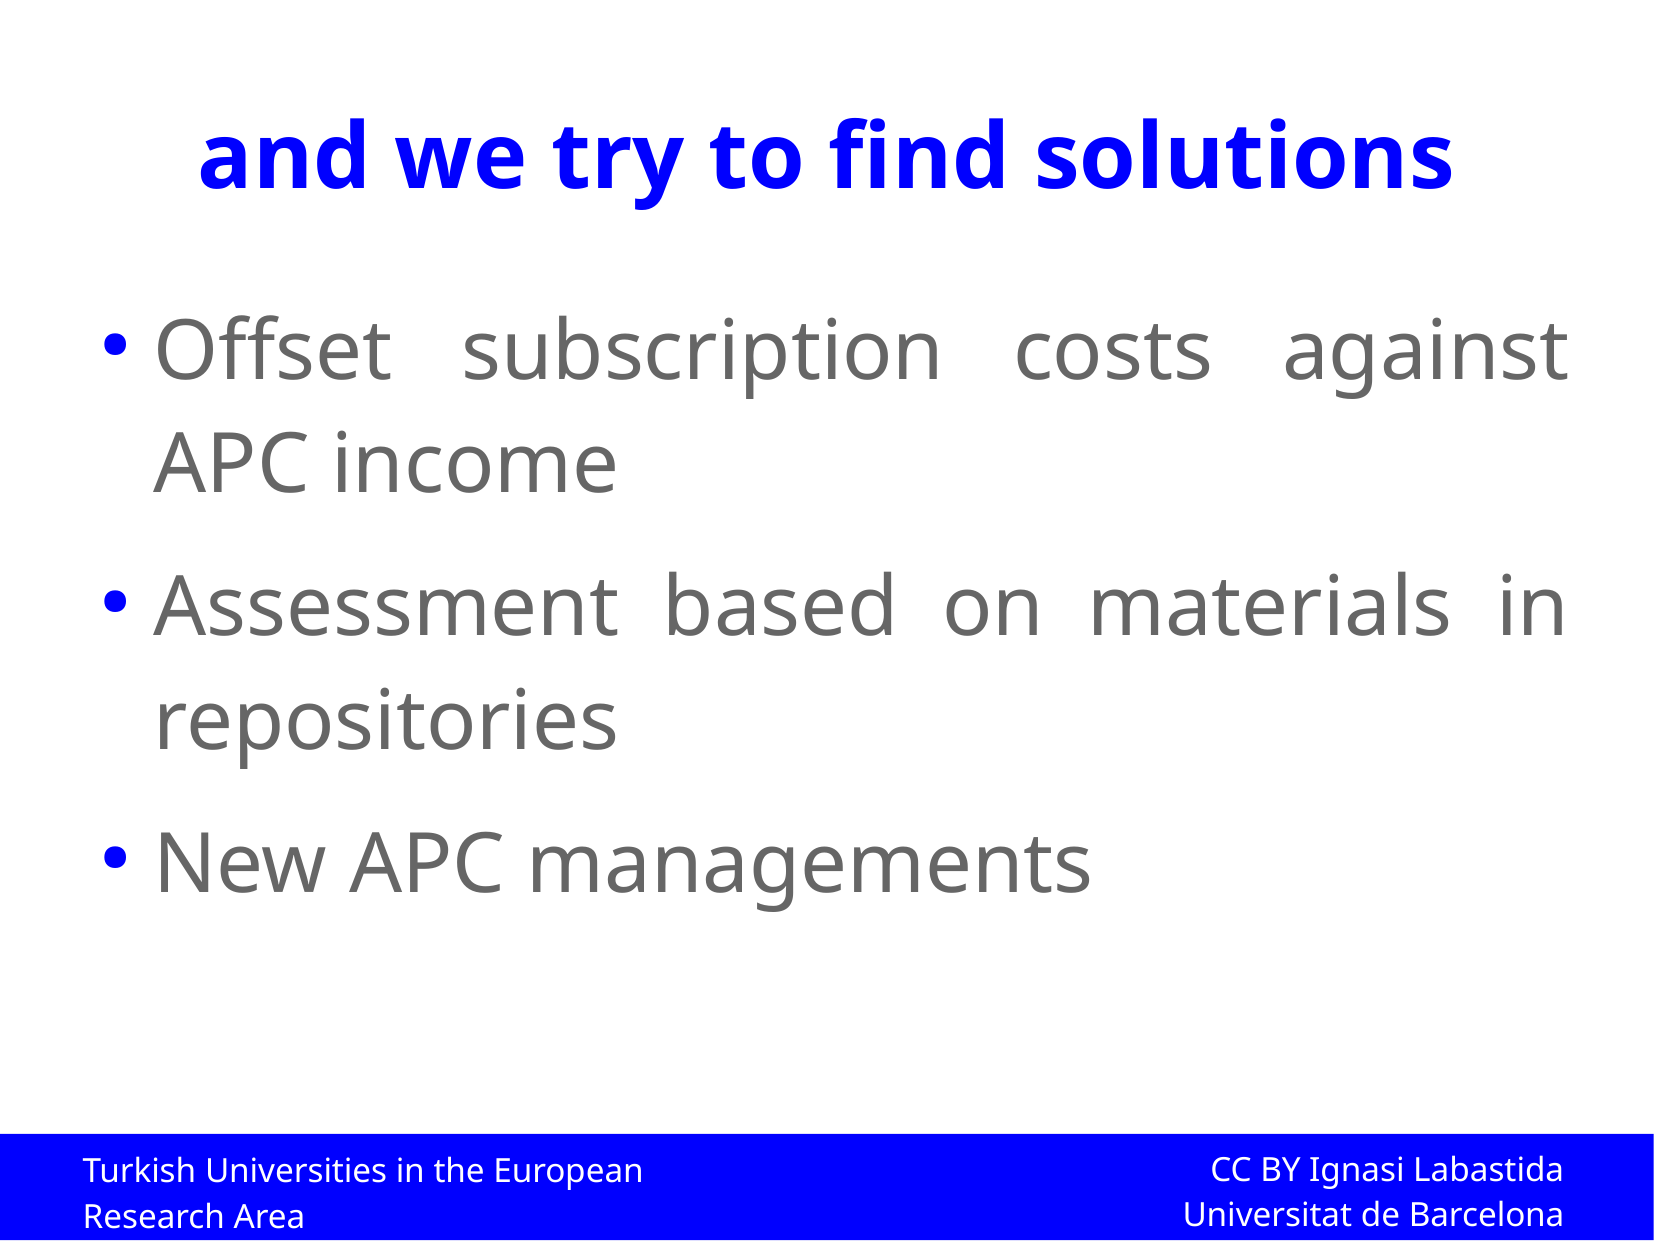

# and we try to find solutions
Offset subscription costs against APC income
Assessment based on materials in repositories
New APC managements